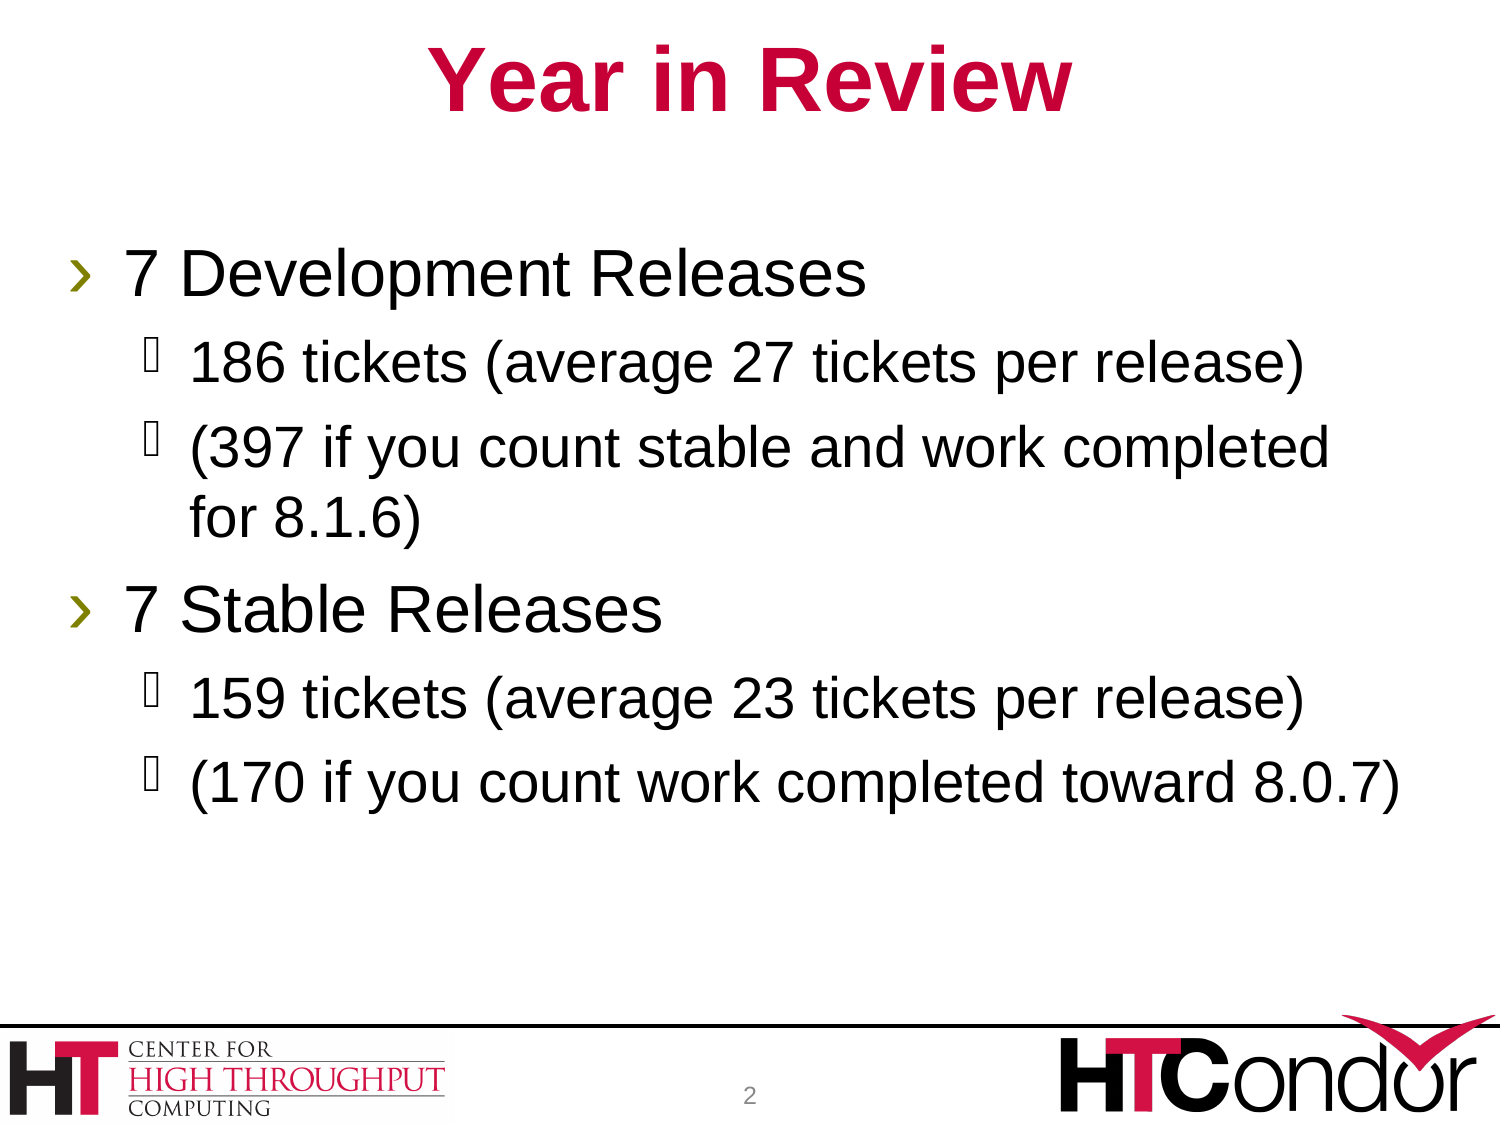

# Year in Review
7 Development Releases
186 tickets (average 27 tickets per release)
(397 if you count stable and work completed for 8.1.6)
7 Stable Releases
159 tickets (average 23 tickets per release)
(170 if you count work completed toward 8.0.7)